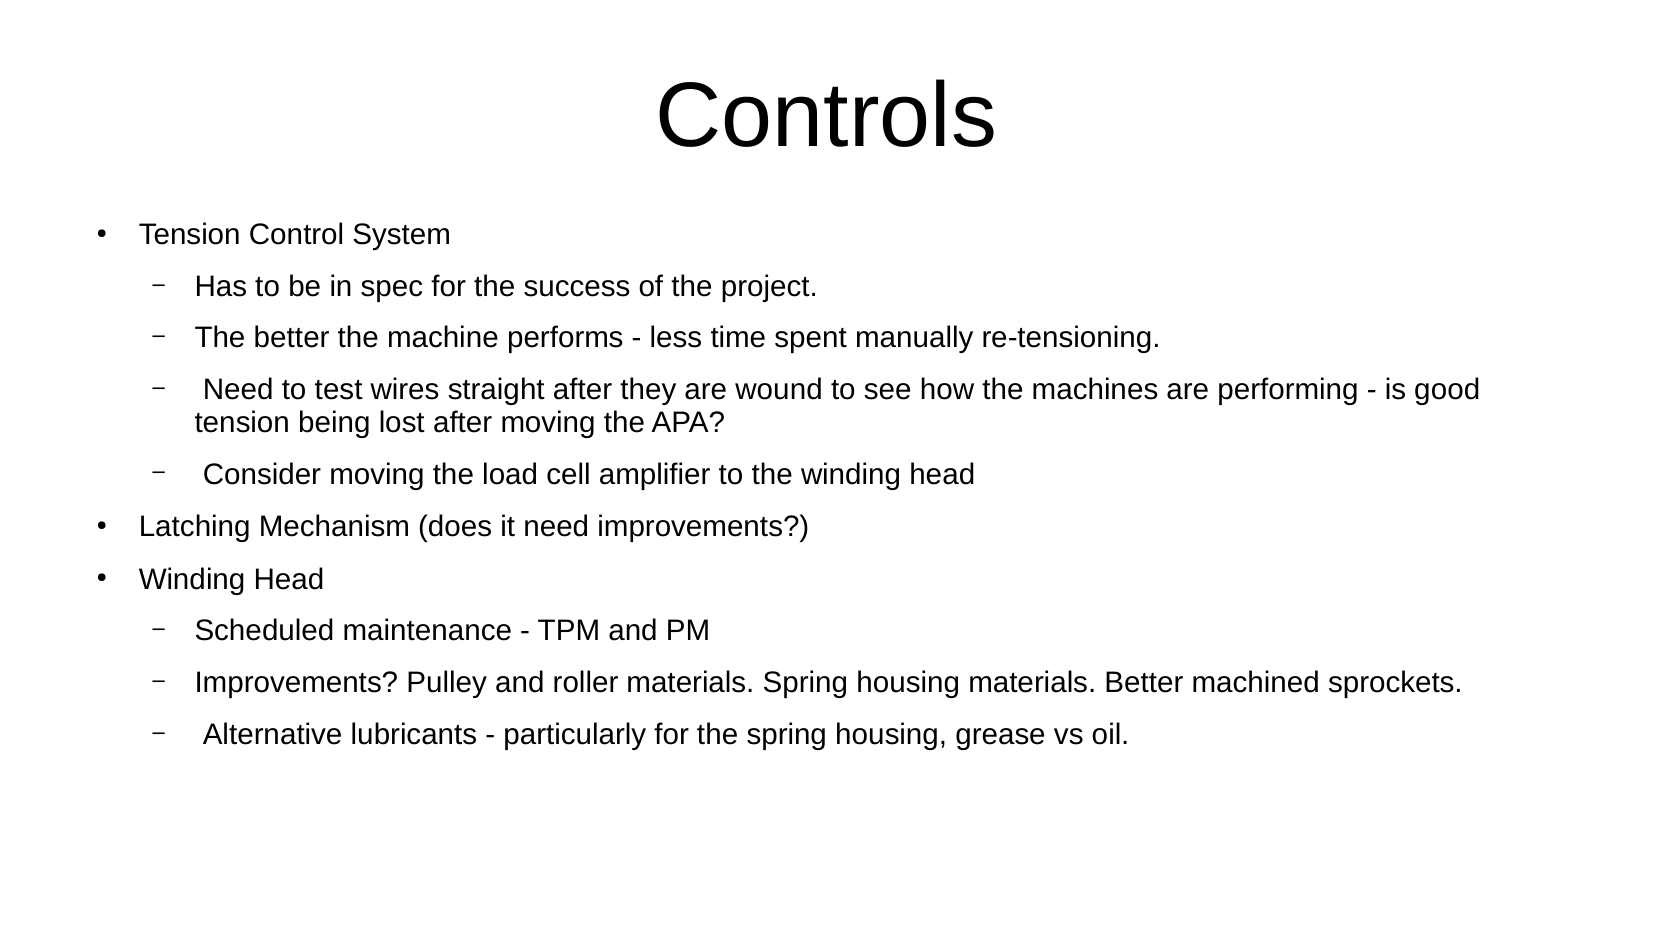

# Controls
Tension Control System
Has to be in spec for the success of the project.
The better the machine performs - less time spent manually re-tensioning.
 Need to test wires straight after they are wound to see how the machines are performing - is good tension being lost after moving the APA?
 Consider moving the load cell amplifier to the winding head
Latching Mechanism (does it need improvements?)
Winding Head
Scheduled maintenance - TPM and PM
Improvements? Pulley and roller materials. Spring housing materials. Better machined sprockets.
 Alternative lubricants - particularly for the spring housing, grease vs oil.